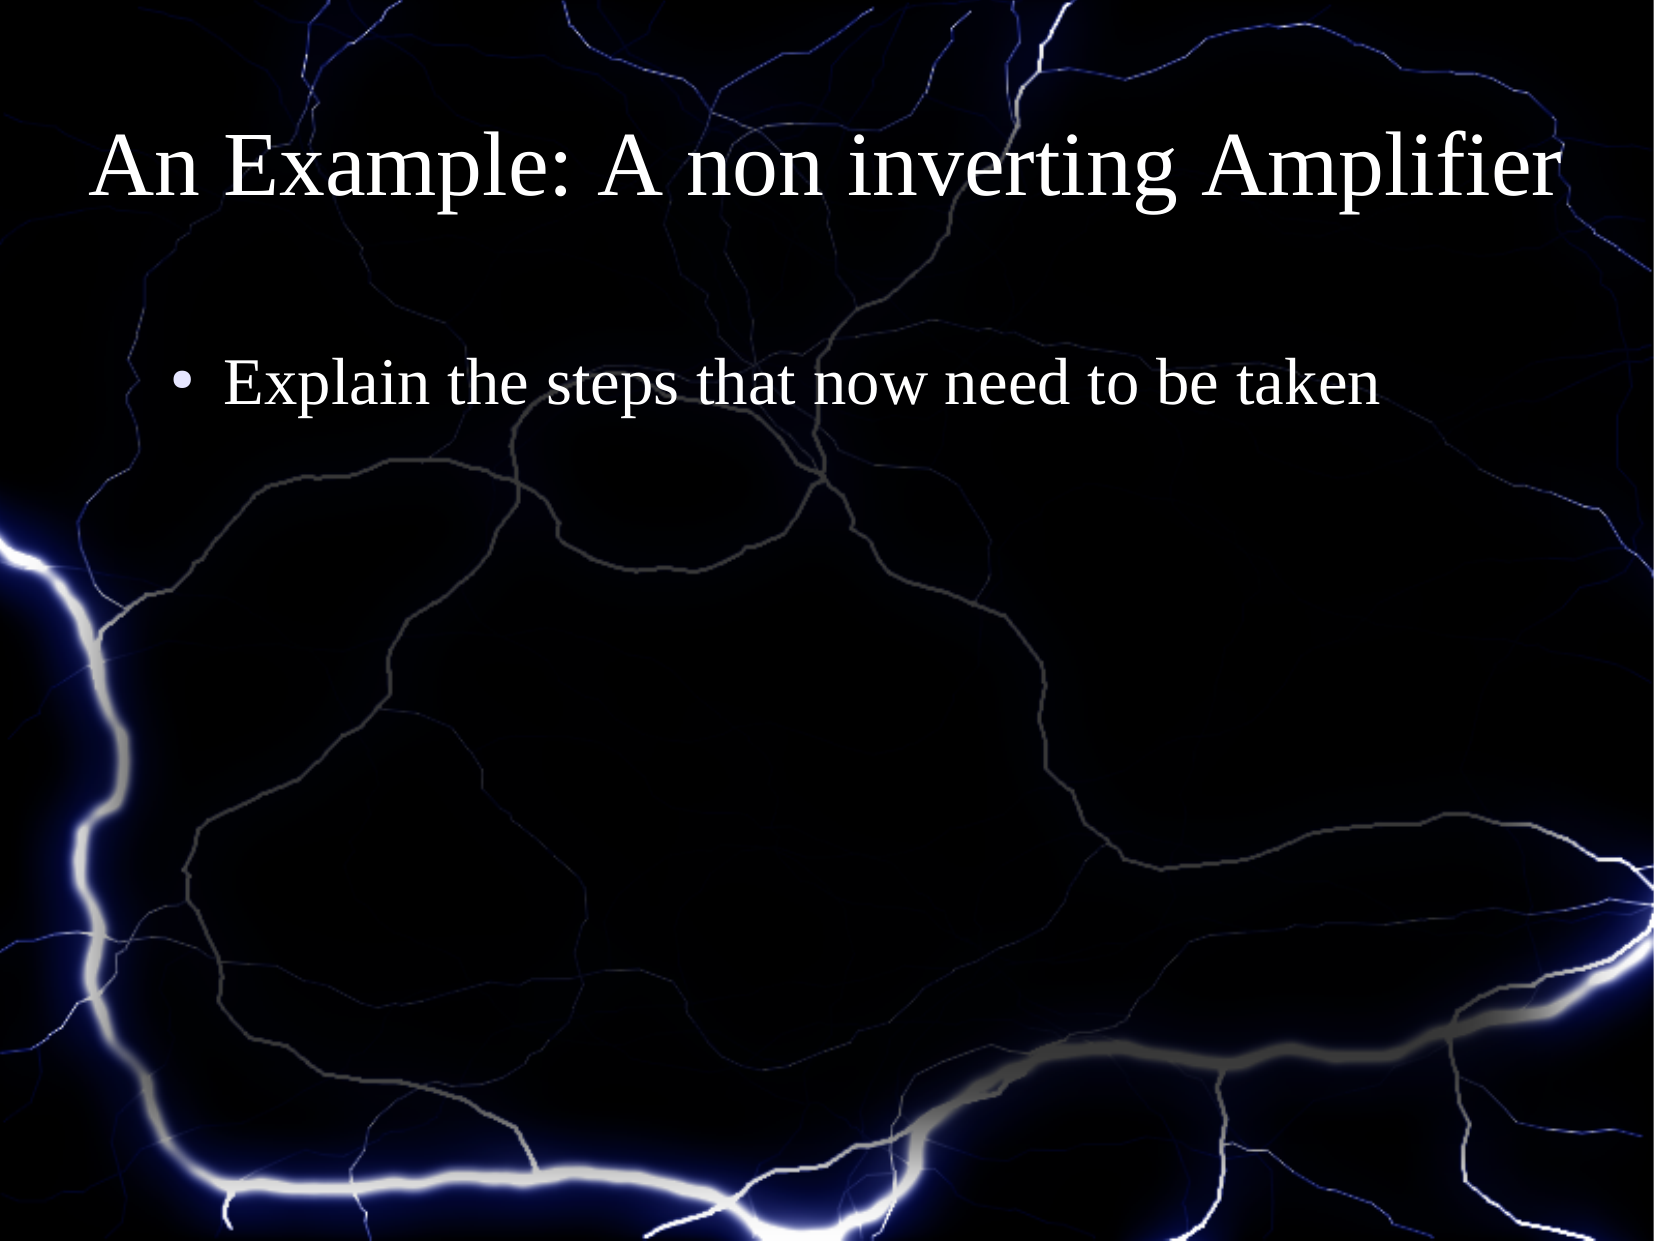

# An Example: A non inverting Amplifier
Explain the steps that now need to be taken